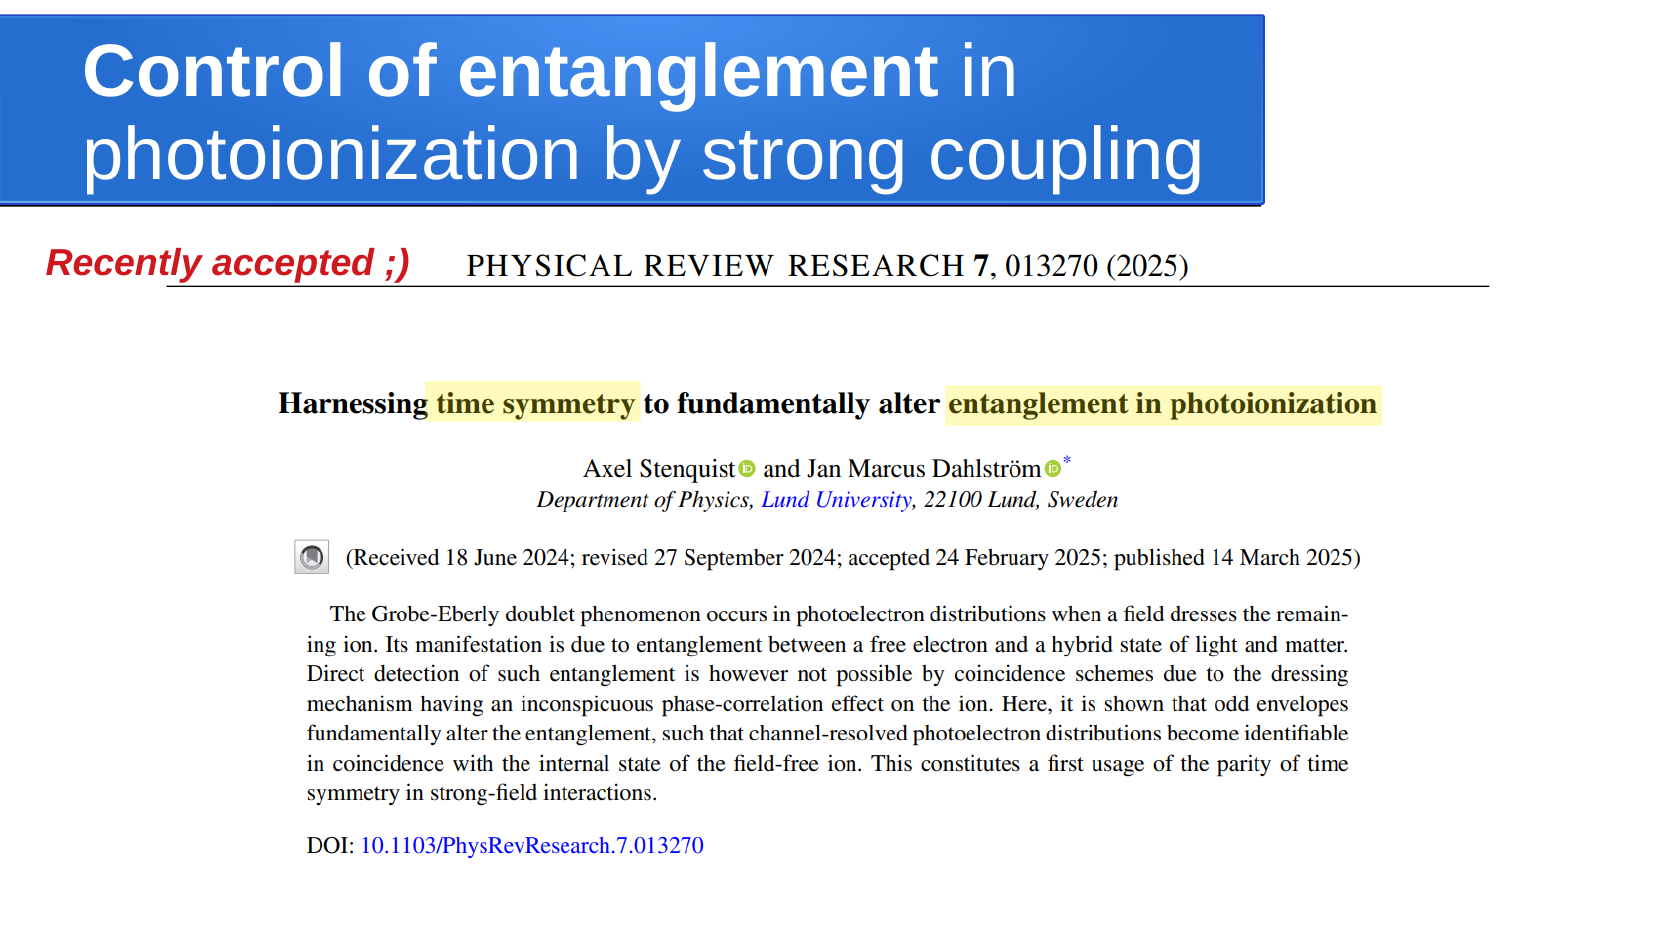

# Control of entanglement in photoionization by strong coupling
Recently accepted ;)